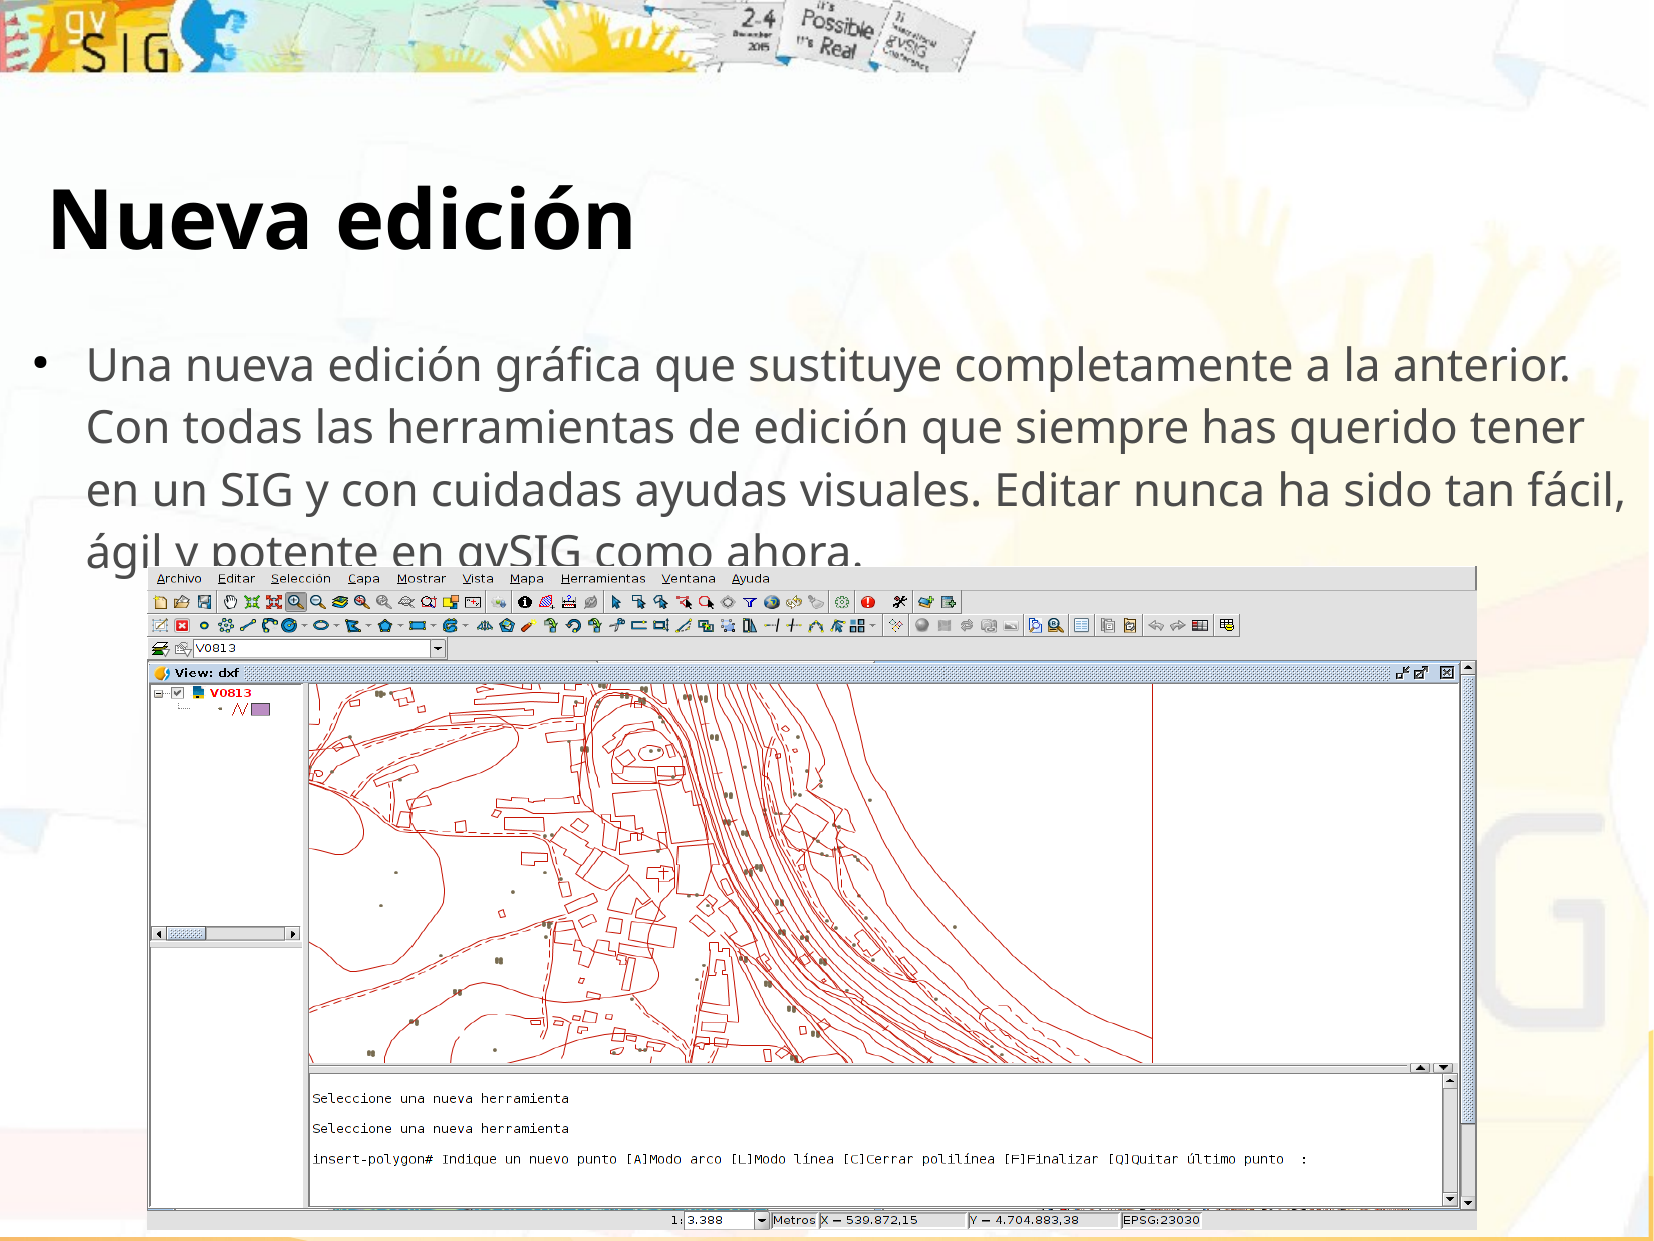

# Nueva edición
Una nueva edición gráfica que sustituye completamente a la anterior. Con todas las herramientas de edición que siempre has querido tener en un SIG y con cuidadas ayudas visuales. Editar nunca ha sido tan fácil, ágil y potente en gvSIG como ahora.